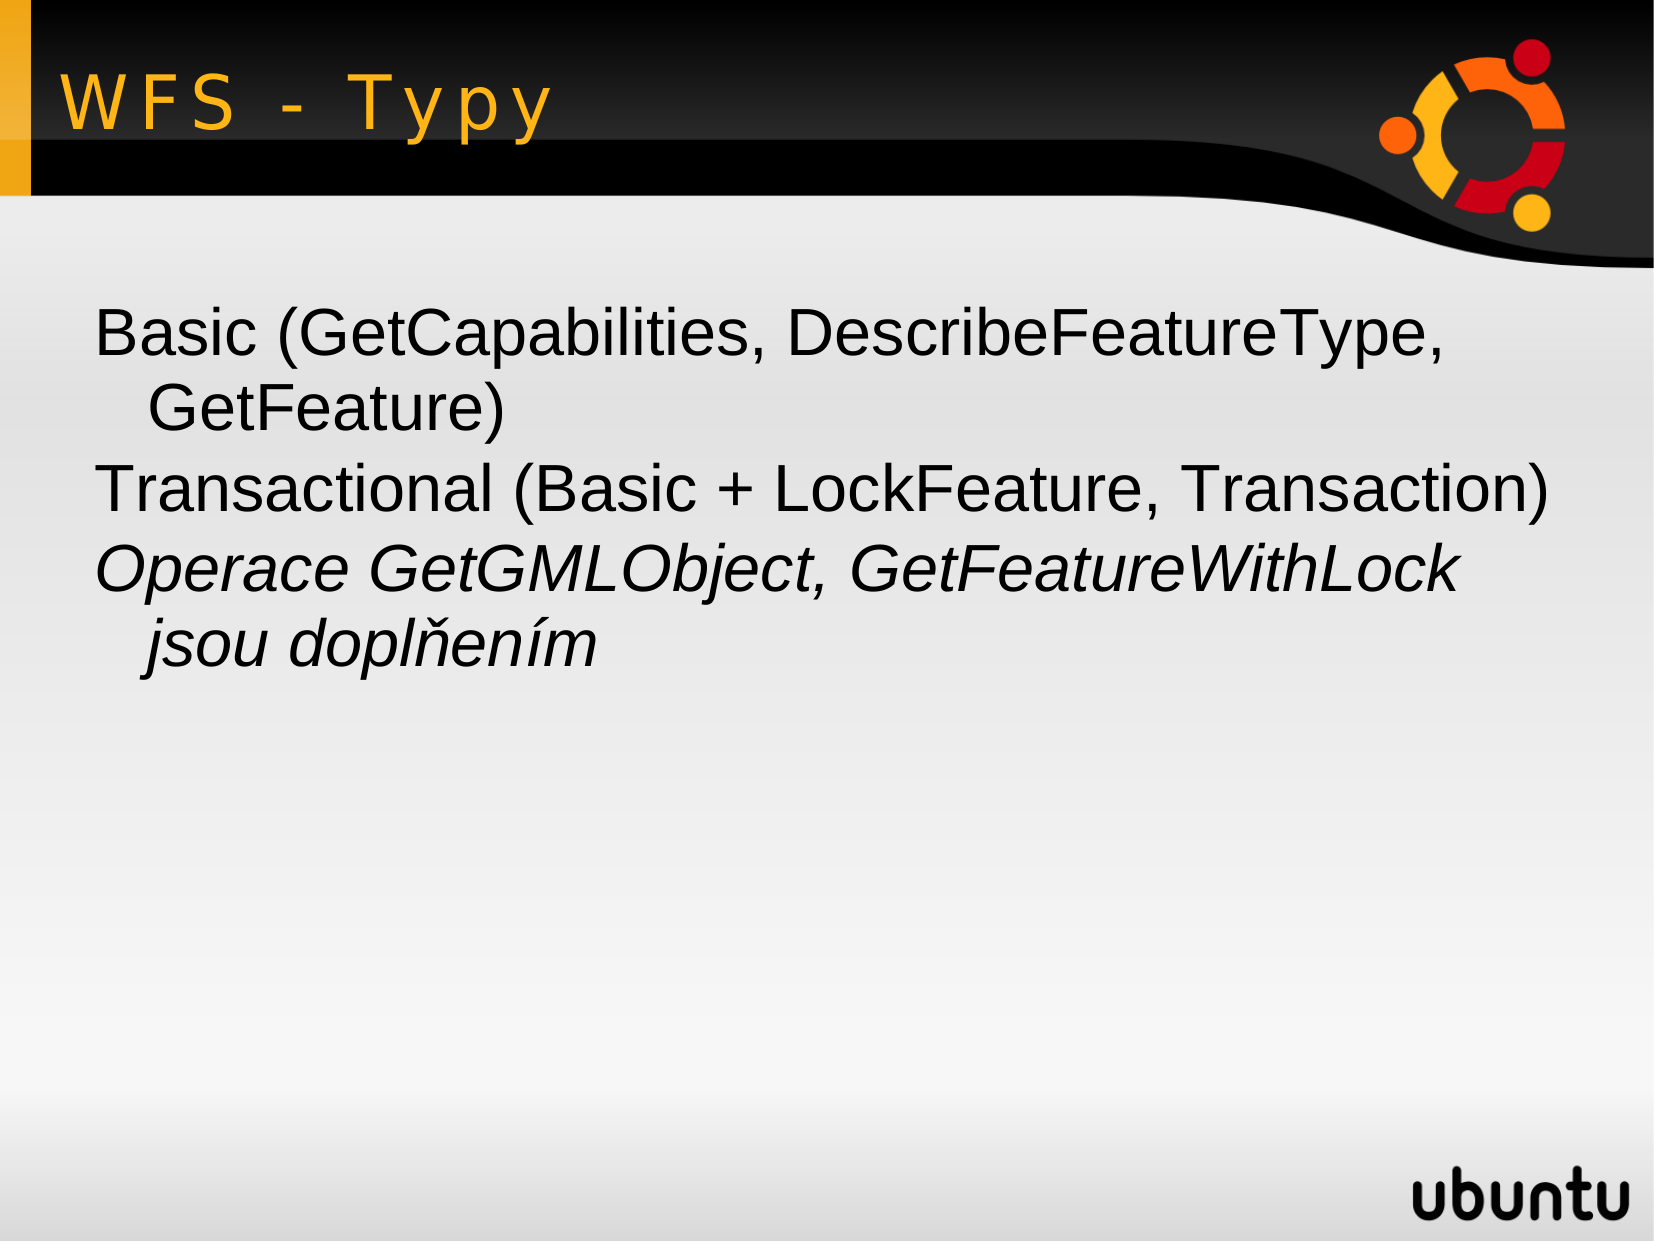

# WFS - Typy
Basic (GetCapabilities, DescribeFeatureType, GetFeature)
Transactional (Basic + LockFeature, Transaction)
Operace GetGMLObject, GetFeatureWithLock jsou doplňením